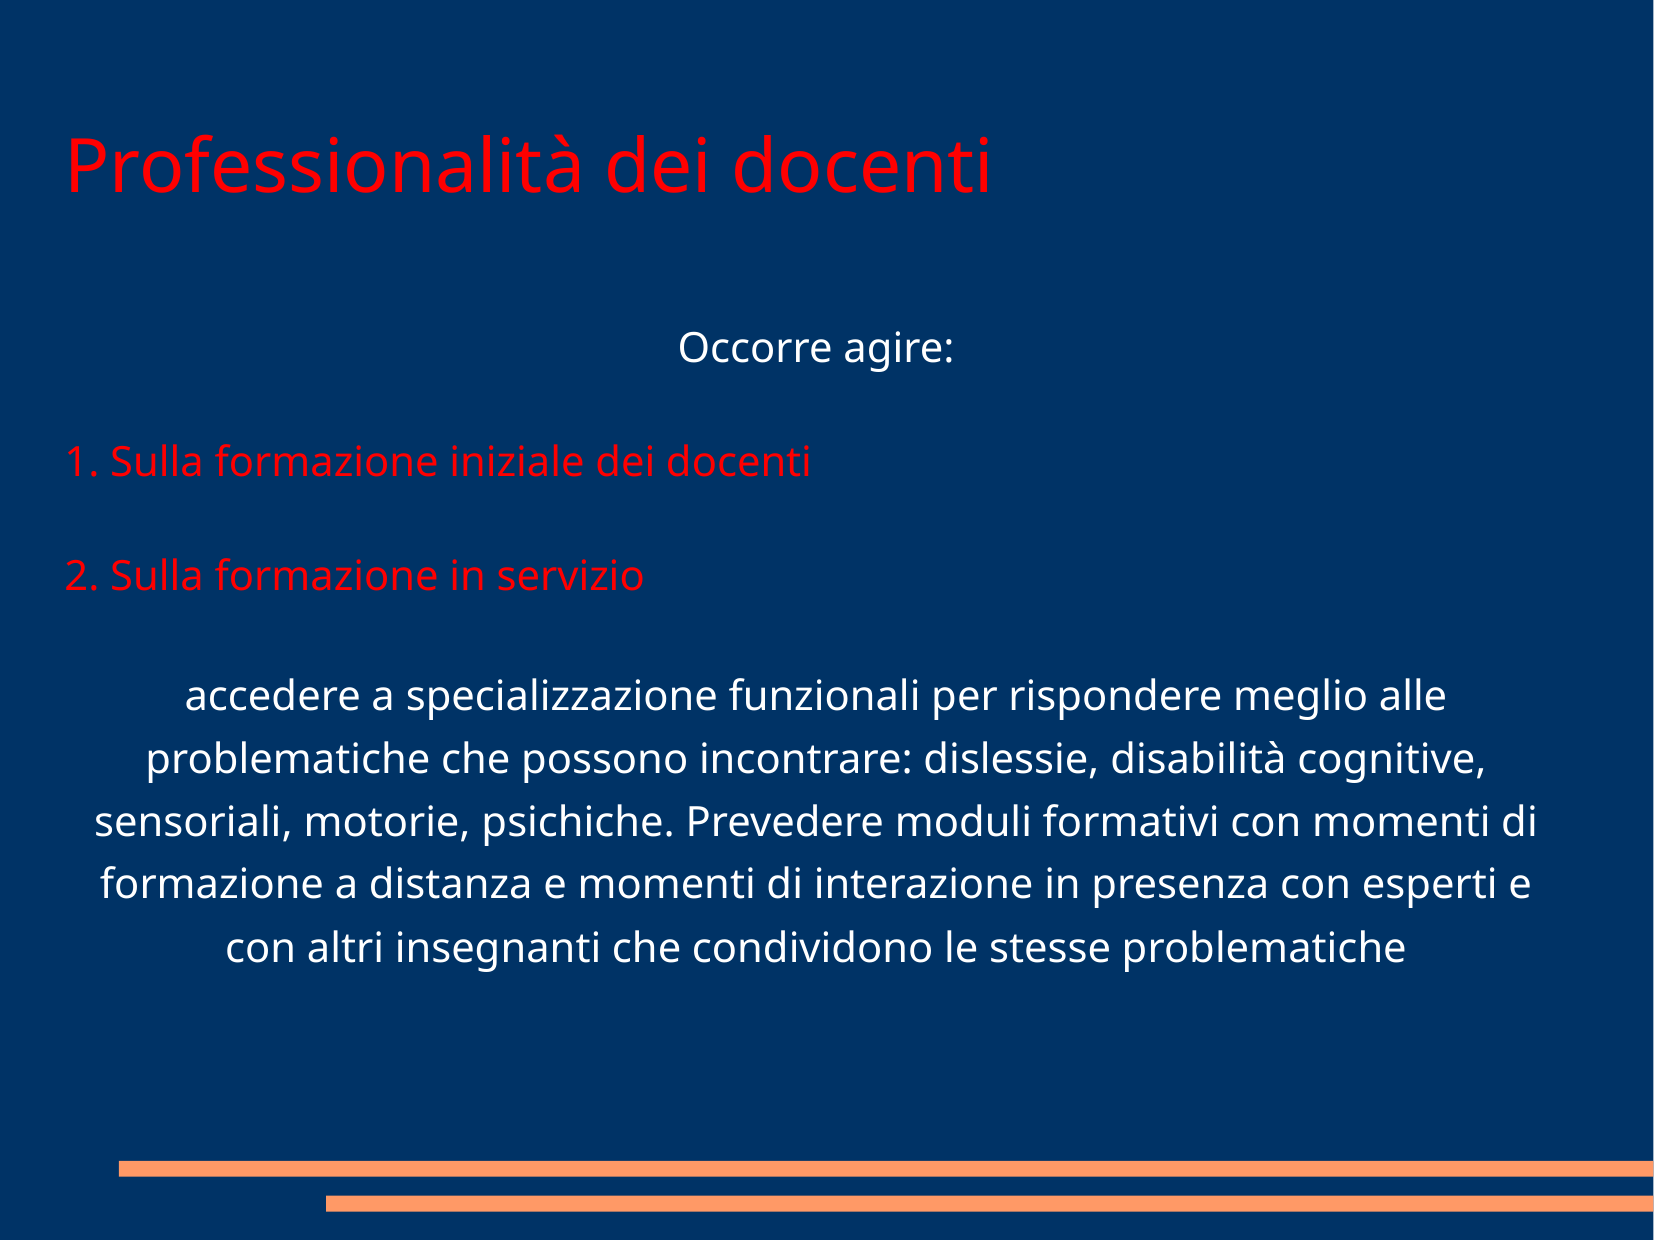

Professionalità dei docenti
Occorre agire:
1. Sulla formazione iniziale dei docenti
2. Sulla formazione in servizio
accedere a specializzazione funzionali per rispondere meglio alle
problematiche che possono incontrare: dislessie, disabilità cognitive,
sensoriali, motorie, psichiche. Prevedere moduli formativi con momenti di
formazione a distanza e momenti di interazione in presenza con esperti e
con altri insegnanti che condividono le stesse problematiche